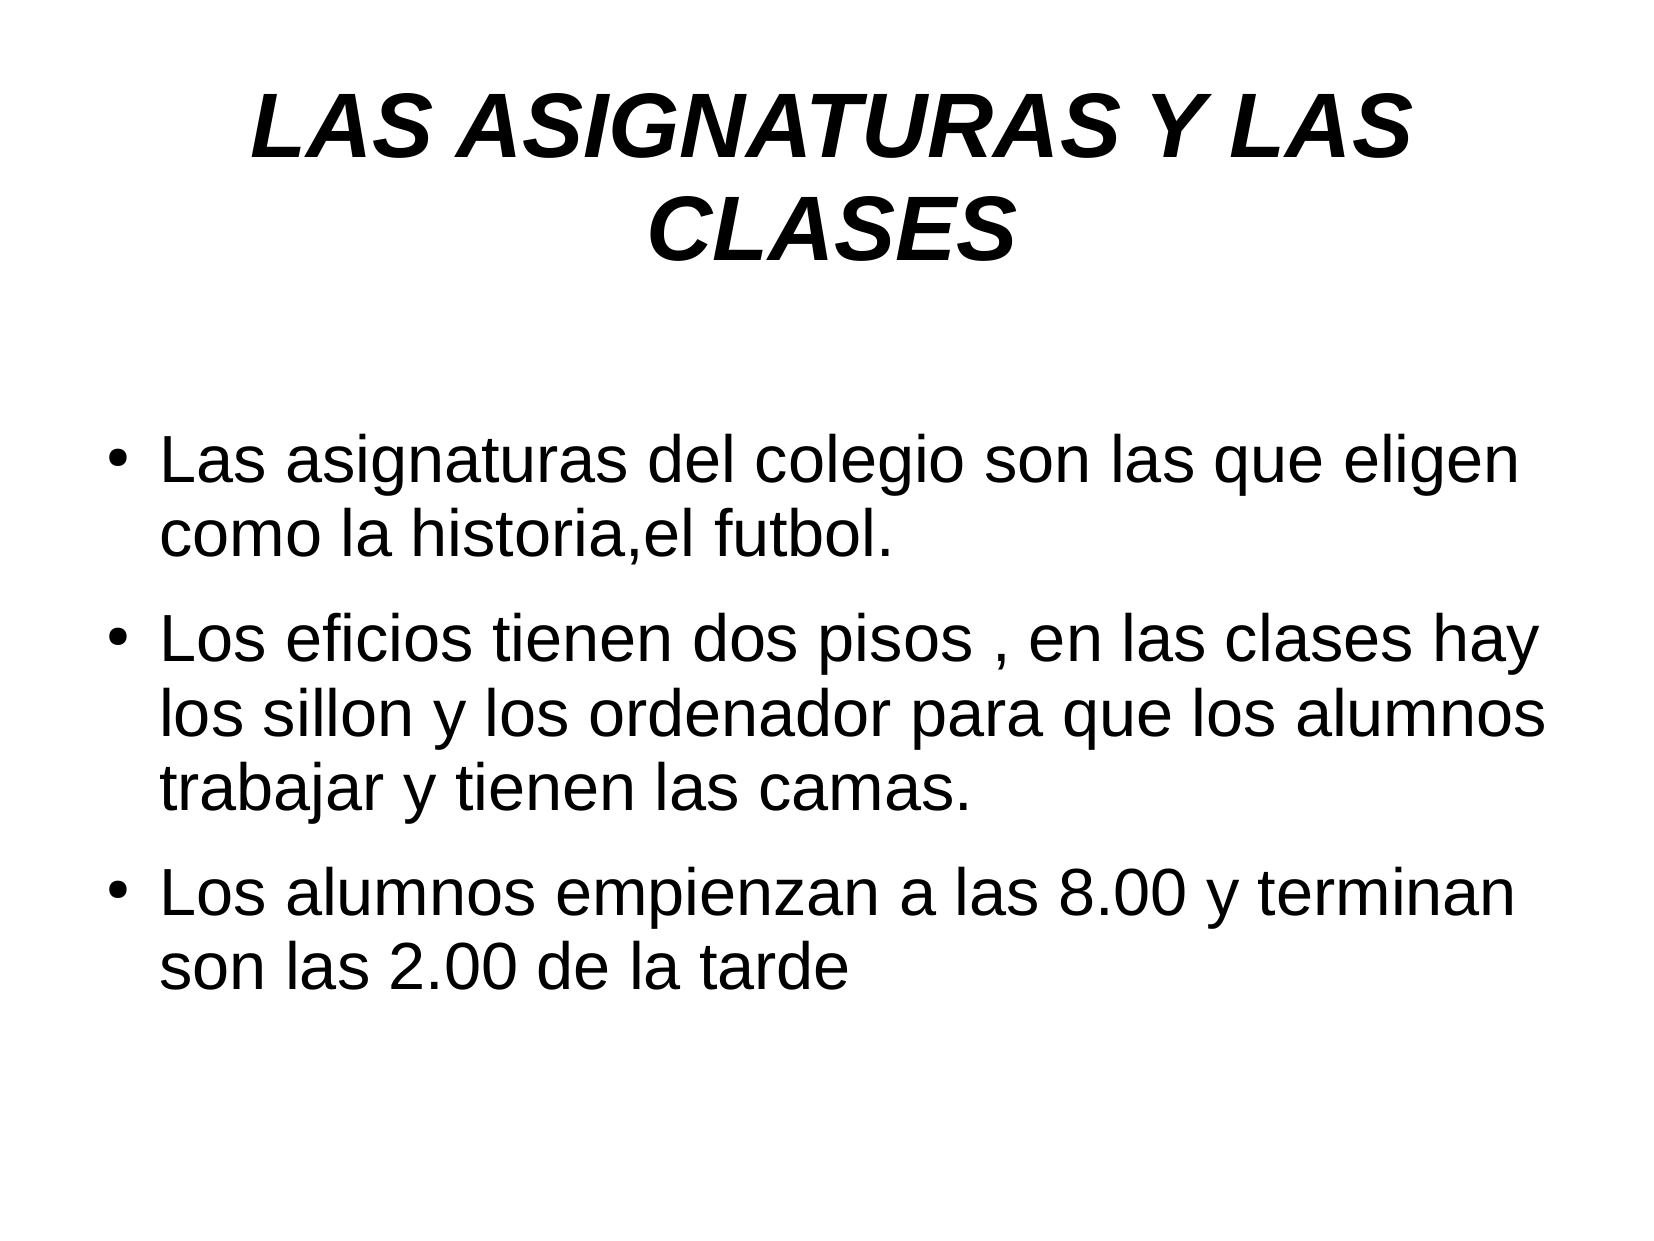

# LAS ASIGNATURAS Y LAS CLASES
Las asignaturas del colegio son las que eligen como la historia,el futbol.
Los eficios tienen dos pisos , en las clases hay los sillon y los ordenador para que los alumnos trabajar y tienen las camas.
Los alumnos empienzan a las 8.00 y terminan son las 2.00 de la tarde